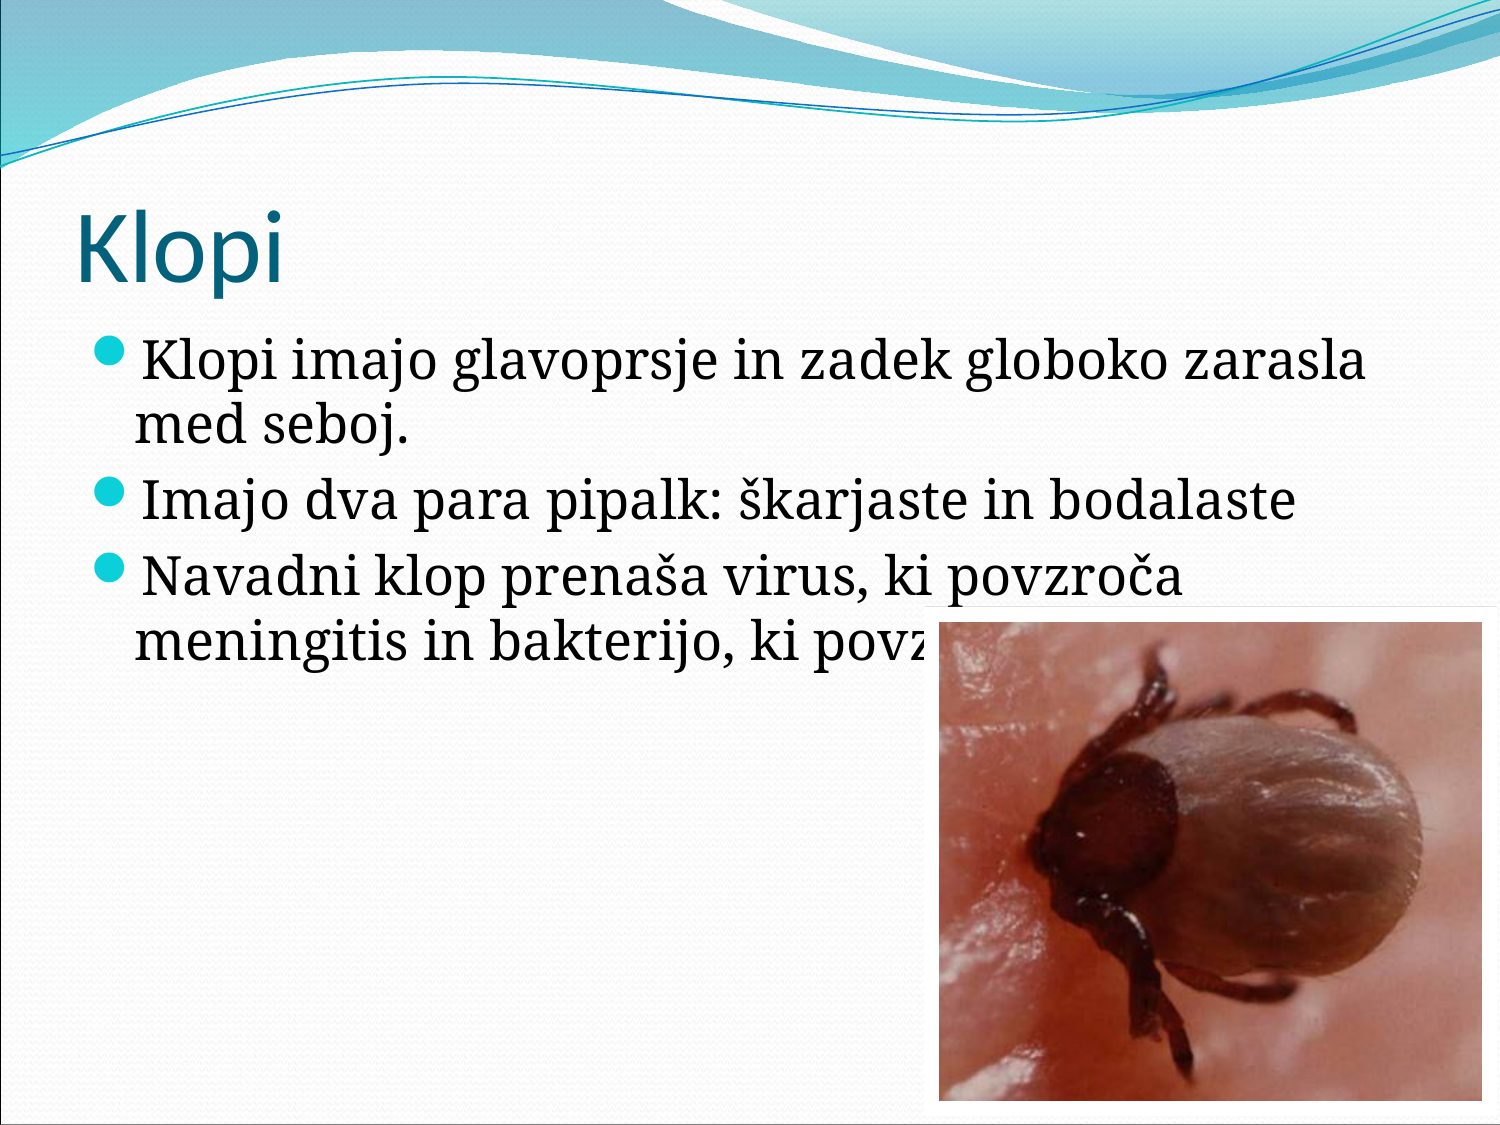

# Klopi
Klopi imajo glavoprsje in zadek globoko zarasla med seboj.
Imajo dva para pipalk: škarjaste in bodalaste
Navadni klop prenaša virus, ki povzroča meningitis in bakterijo, ki povzroča boreliozo.